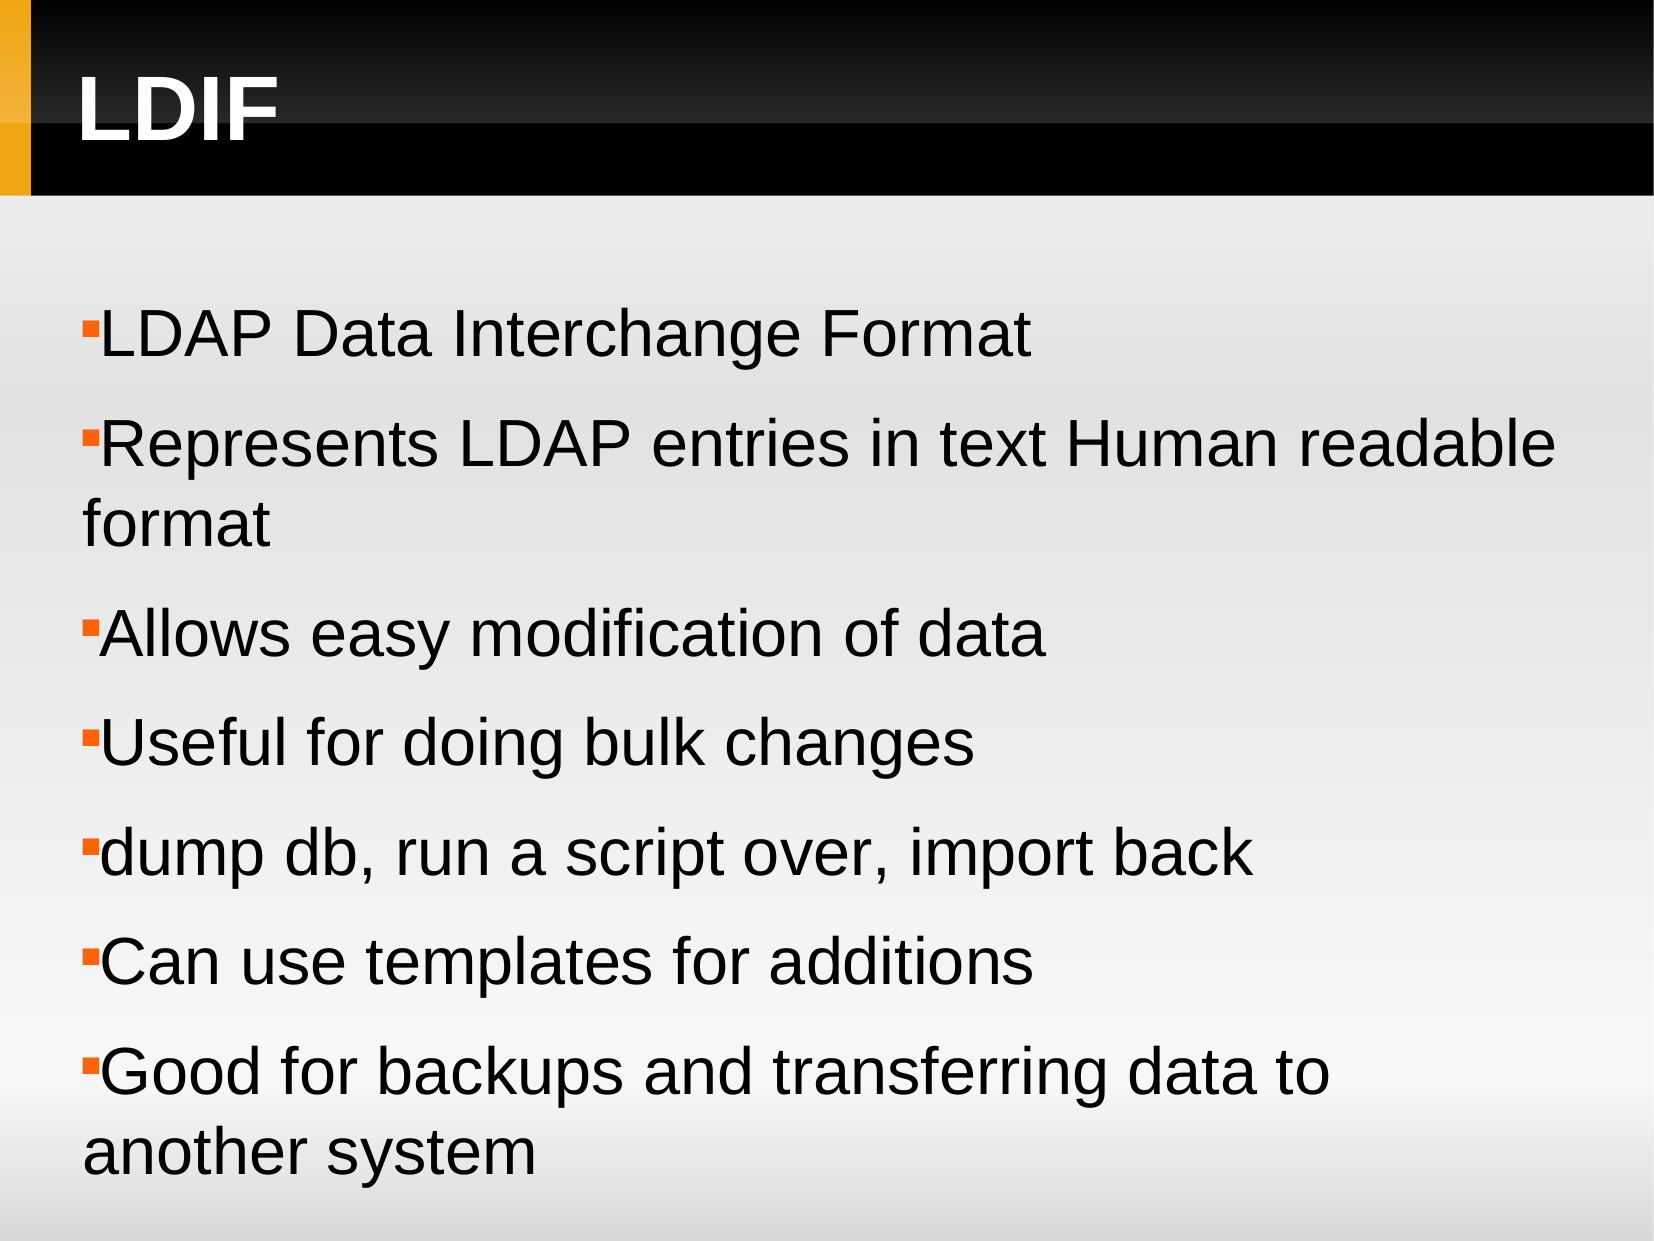

# LDIF
LDAP Data Interchange Format
Represents LDAP entries in text Human readable format
Allows easy modification of data
Useful for doing bulk changes
dump db, run a script over, import back
Can use templates for additions
Good for backups and transferring data to another system